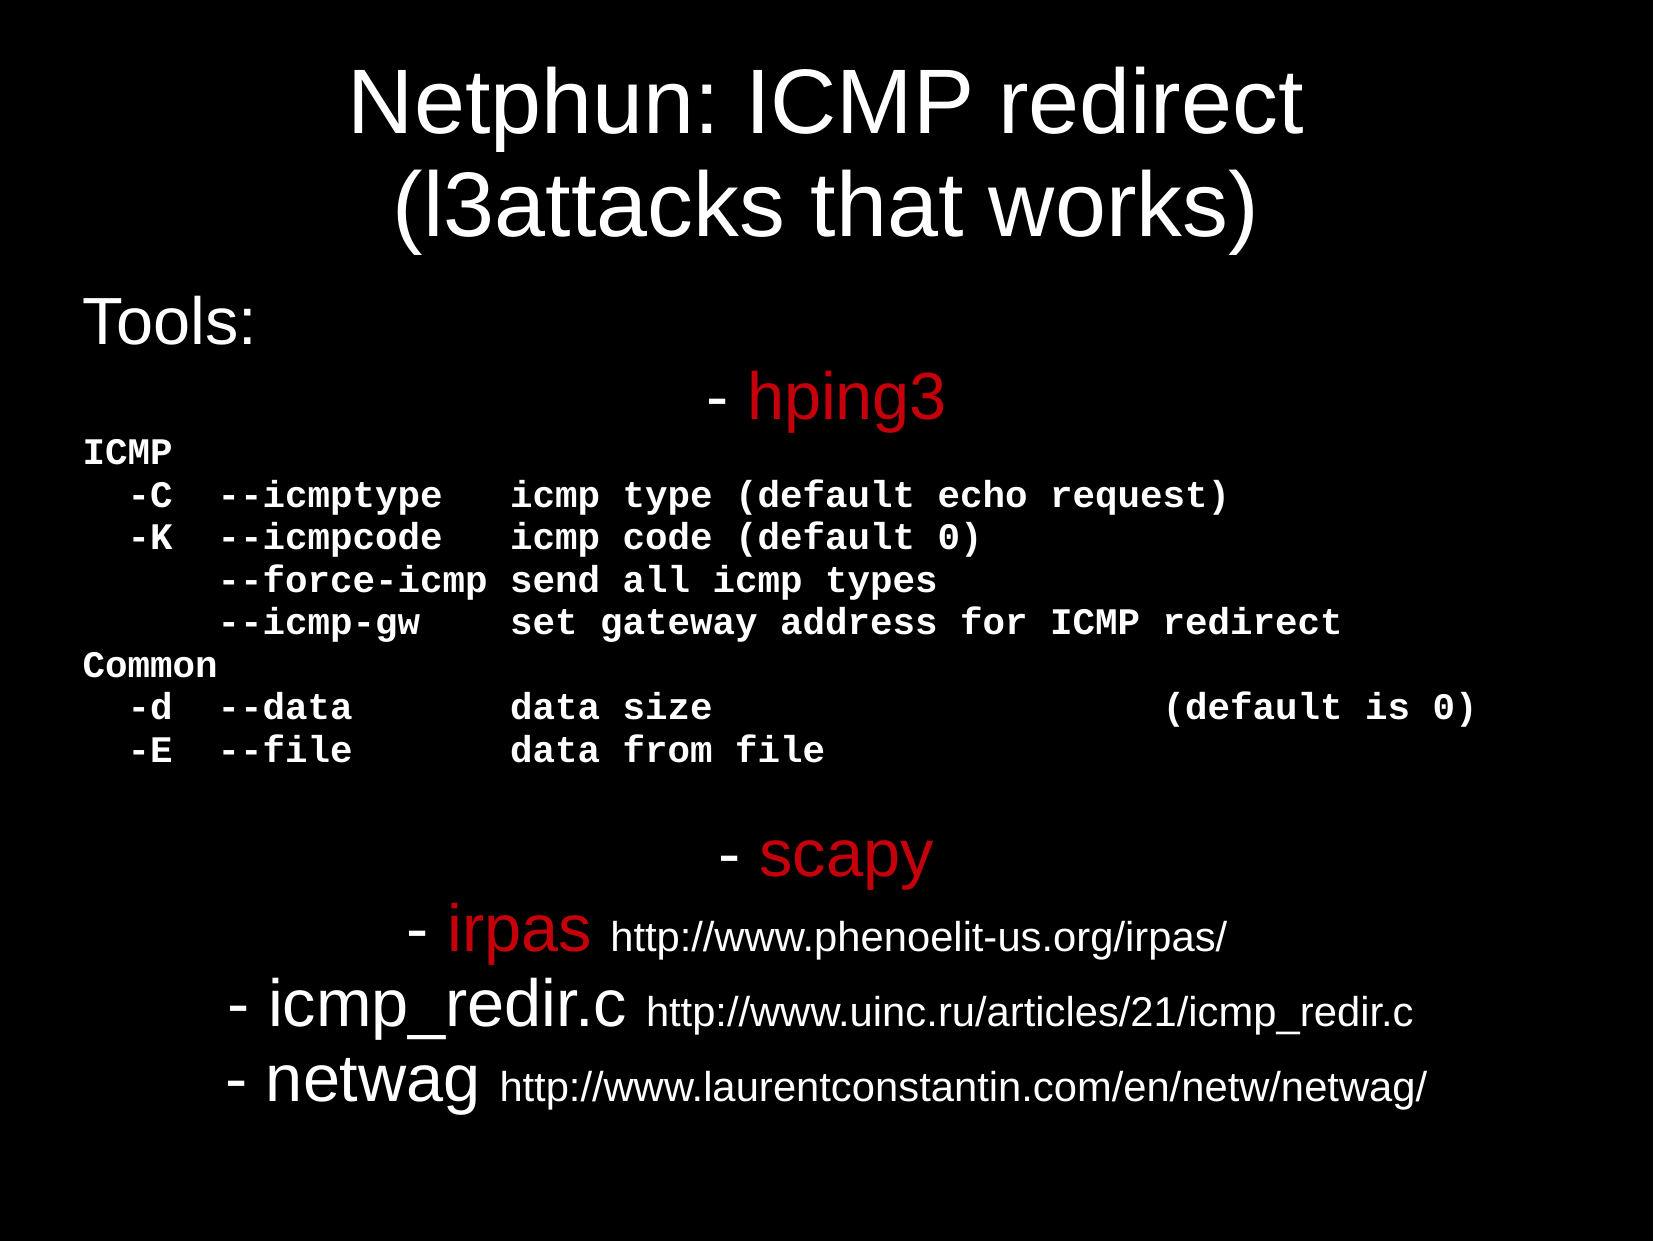

# Netphun: ICMP redirect (l3attacks that works)
Tools:
- hping3
ICMP
 -C --icmptype icmp type (default echo request)
 -K --icmpcode icmp code (default 0)
 --force-icmp send all icmp types
 --icmp-gw set gateway address for ICMP redirect
Common
 -d --data data size (default is 0)
 -E --file data from file
- scapy
- irpas http://www.phenoelit-us.org/irpas/
- icmp_redir.c http://www.uinc.ru/articles/21/icmp_redir.c
- netwag http://www.laurentconstantin.com/en/netw/netwag/